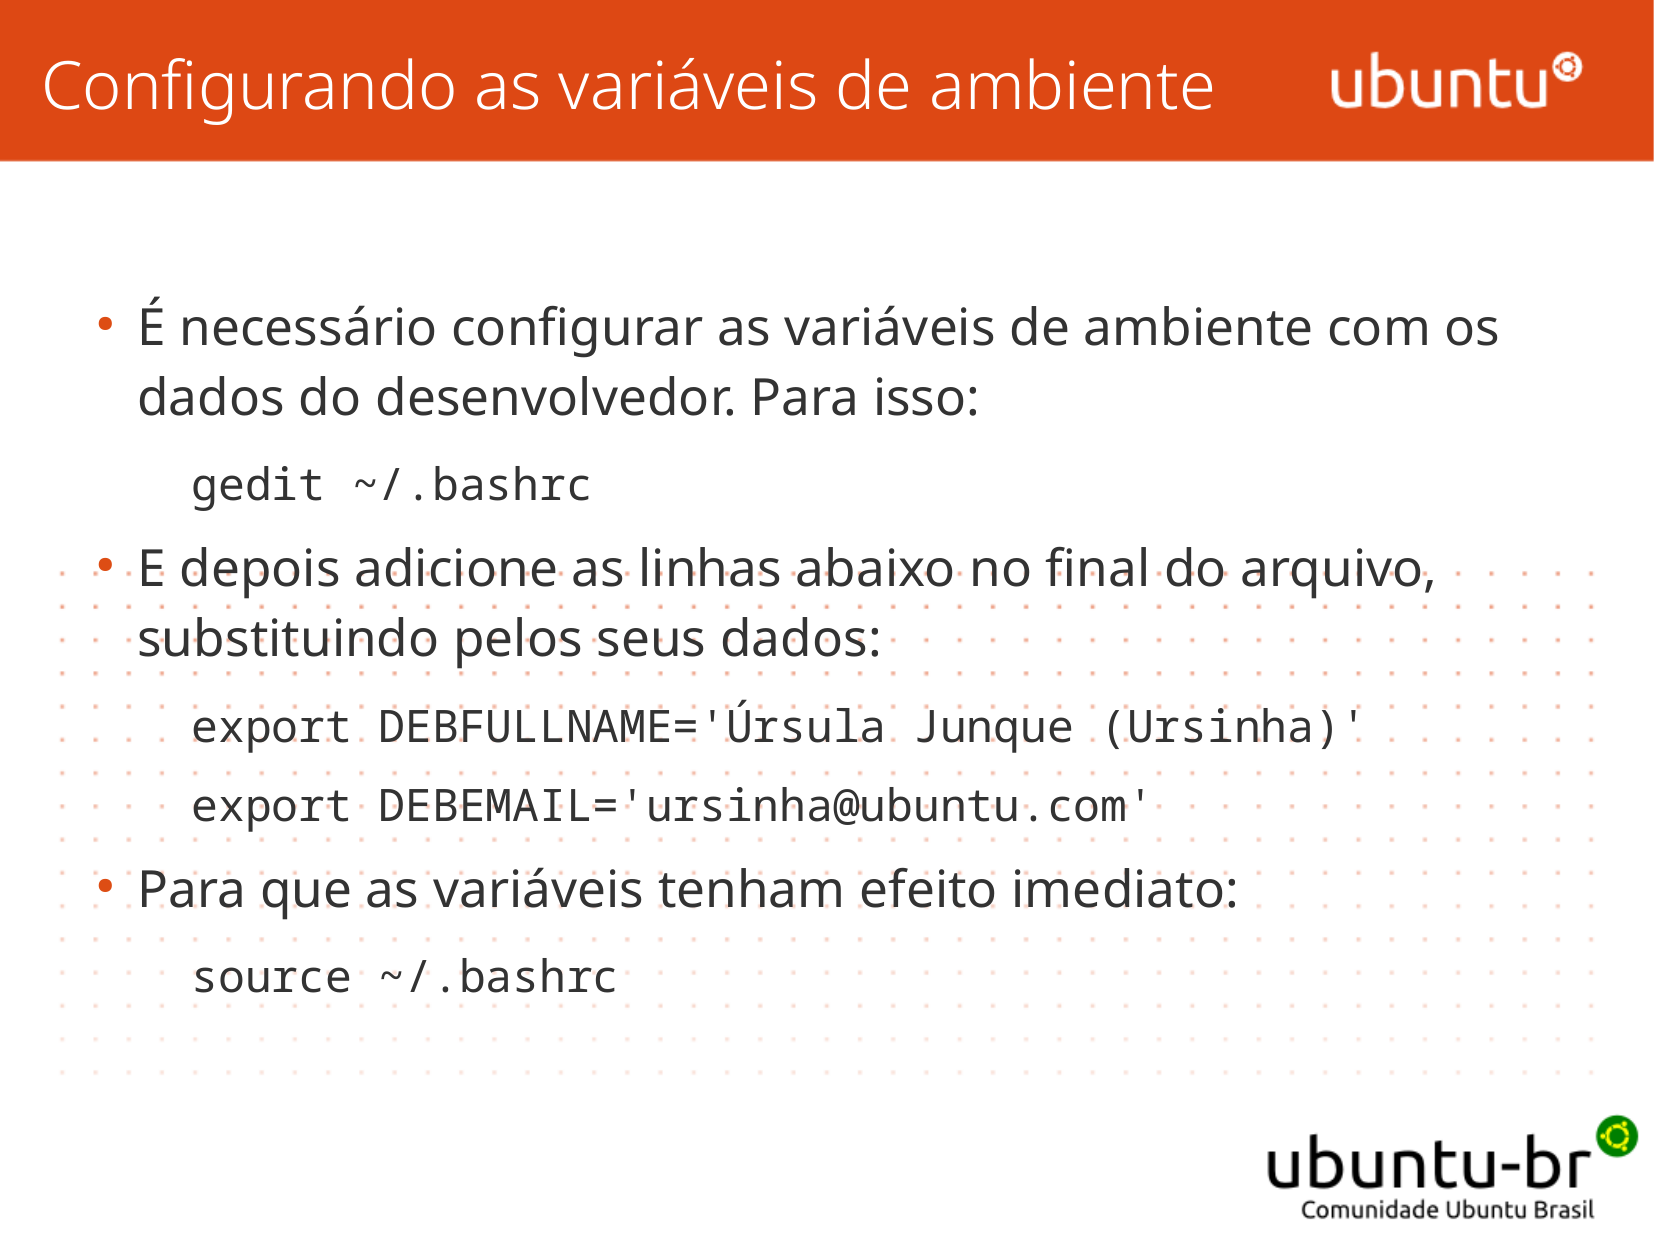

# Configurando as variáveis de ambiente
É necessário configurar as variáveis de ambiente com os dados do desenvolvedor. Para isso:
gedit ~/.bashrc
E depois adicione as linhas abaixo no final do arquivo, substituindo pelos seus dados:
export DEBFULLNAME='Úrsula Junque (Ursinha)'
export DEBEMAIL='ursinha@ubuntu.com'
Para que as variáveis tenham efeito imediato:
source ~/.bashrc